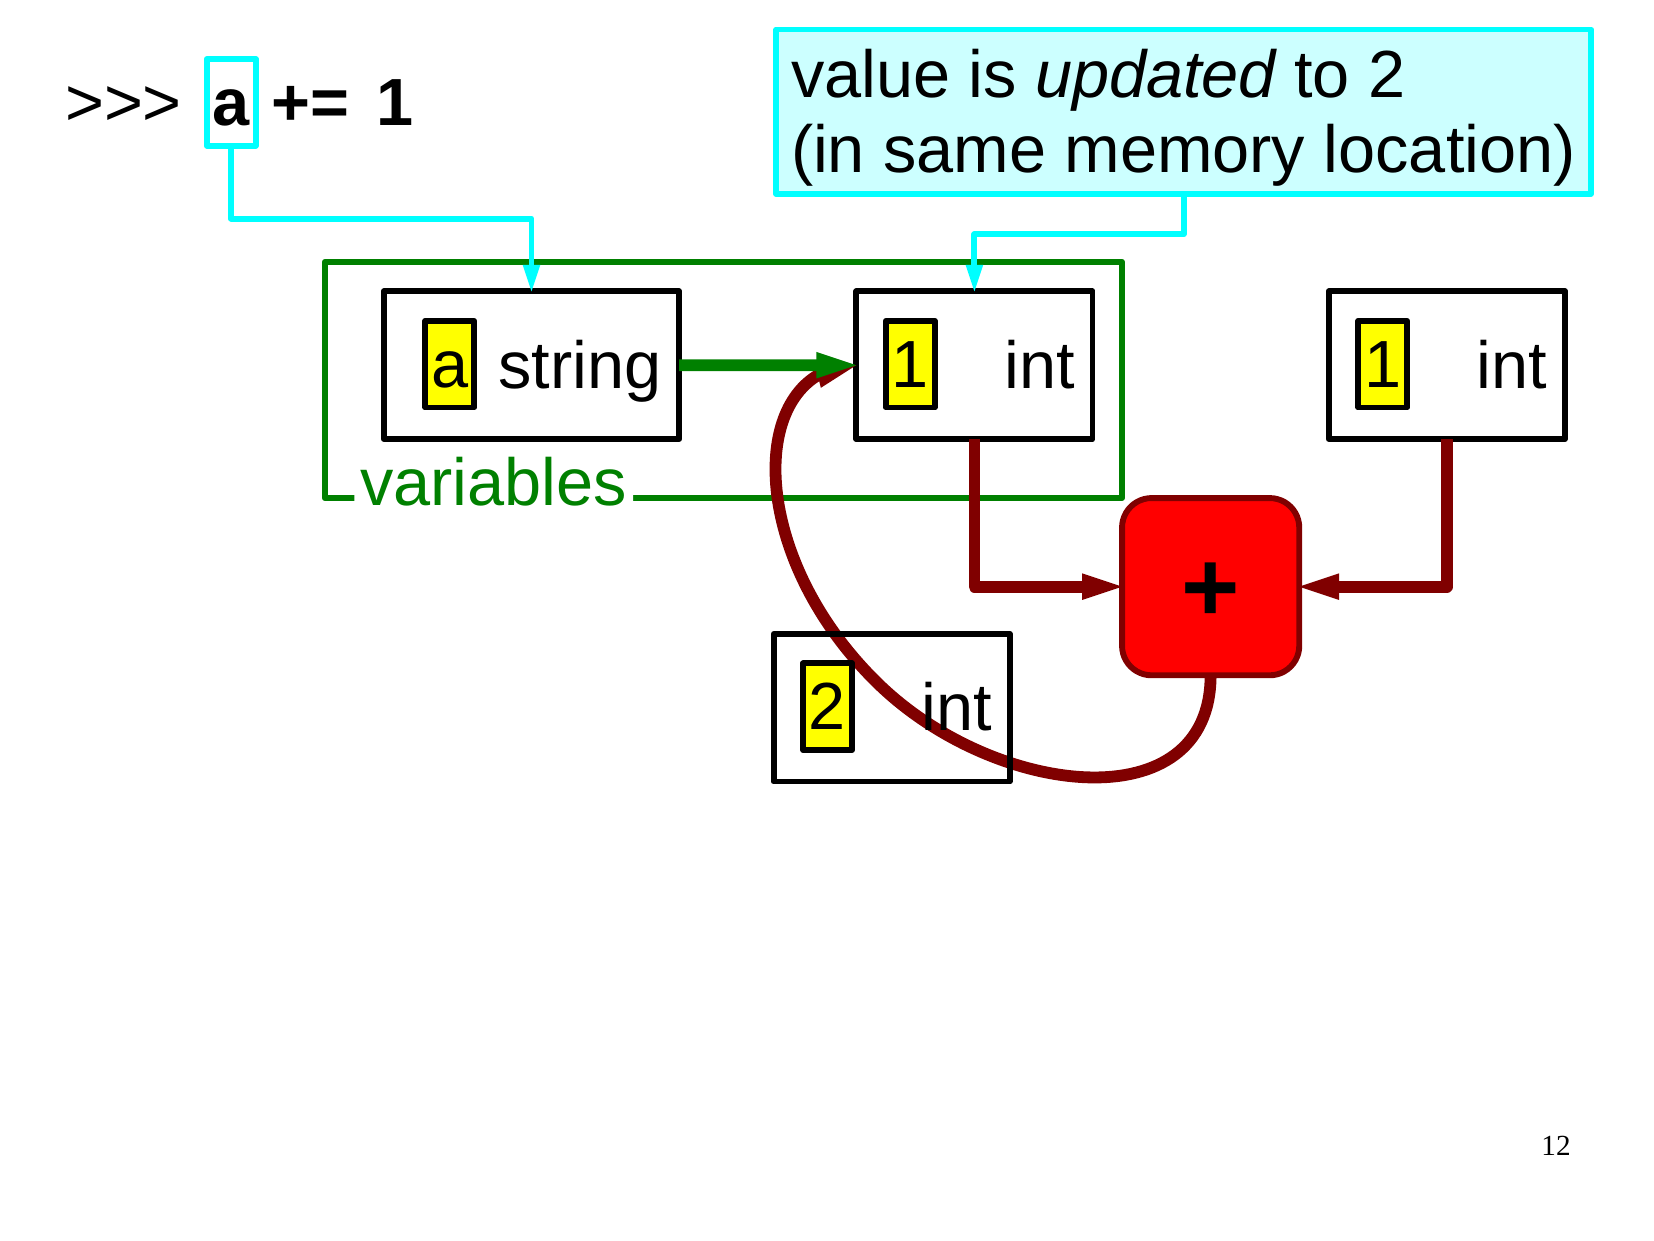

value is updated to 2
(in same memory location)
a
+=
1
>>>
int
int
string
a
1
1
variables
+
int
2
12